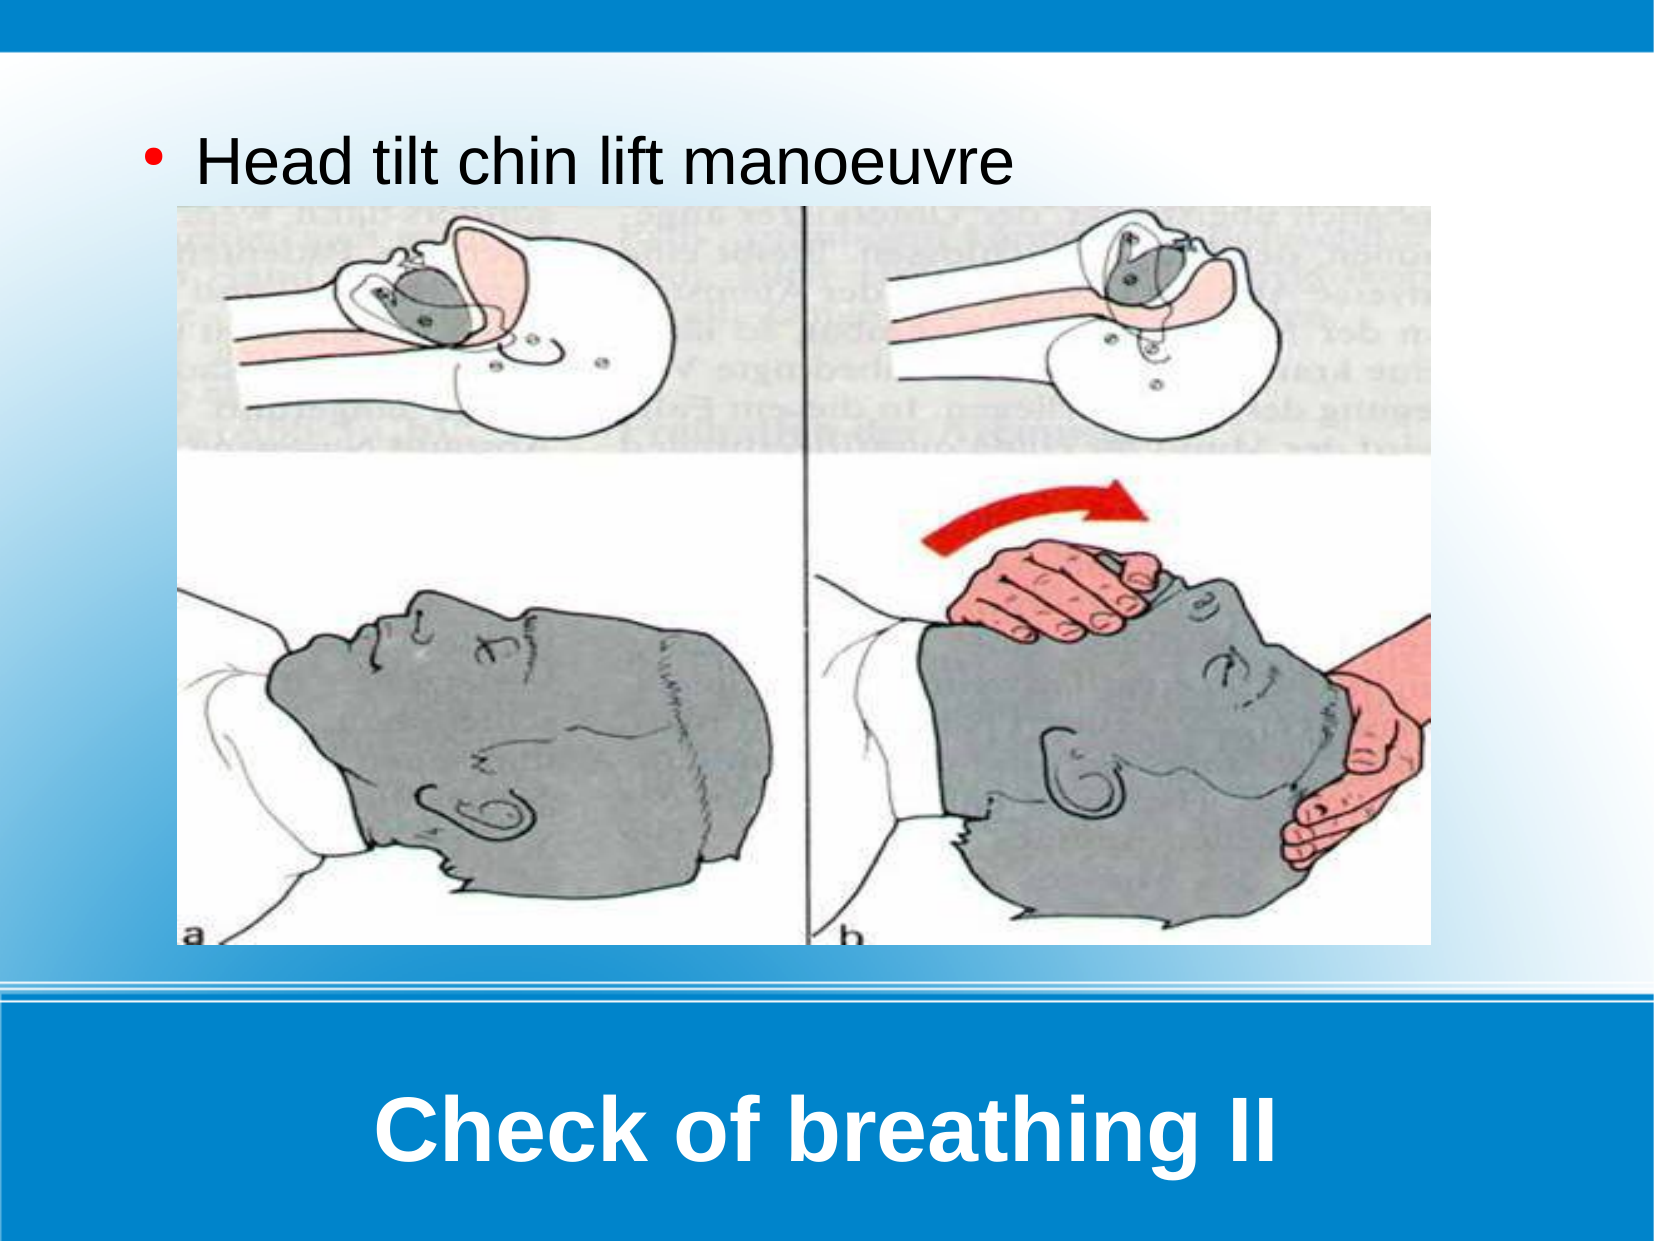

Head tilt chin lift manoeuvre
# Check of breathing II